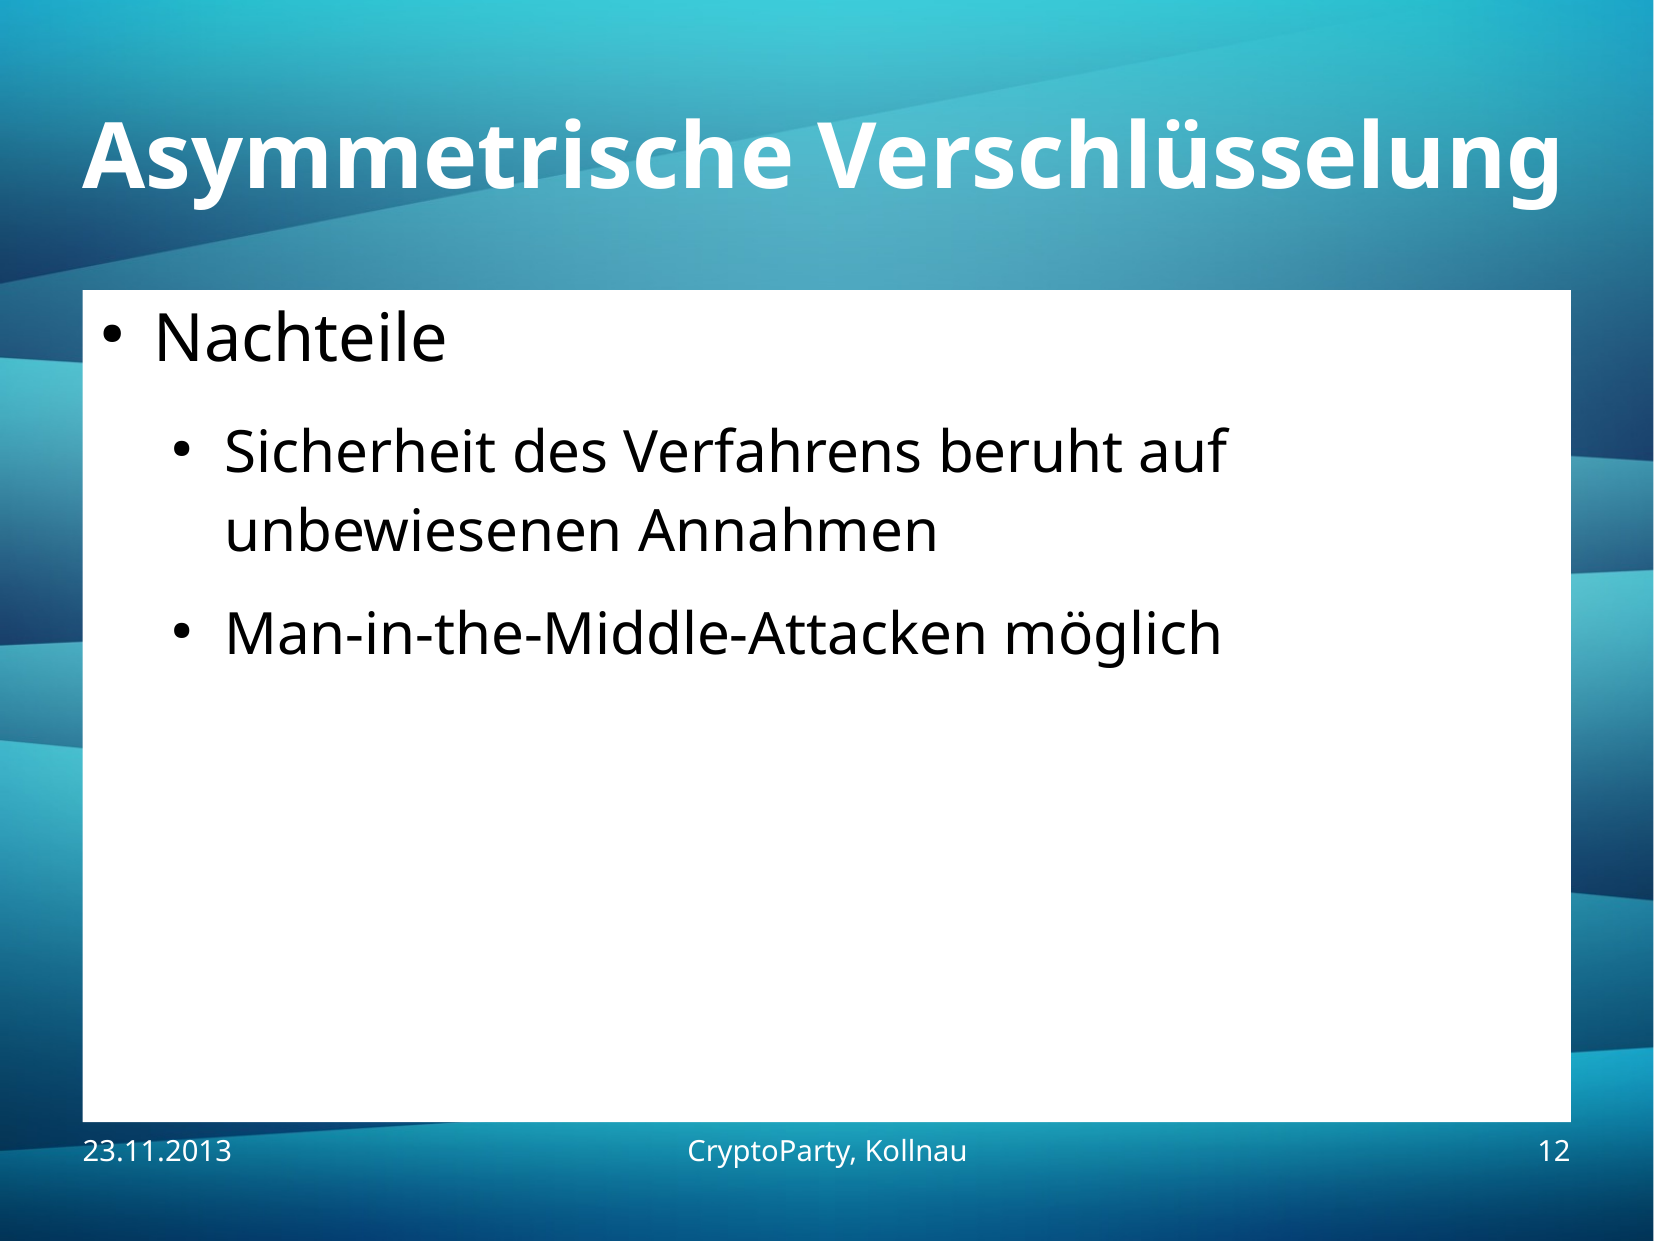

# Asymmetrische Verschlüsselung
Nachteile
Sicherheit des Verfahrens beruht auf unbewiesenen Annahmen
Man-in-the-Middle-Attacken möglich
23.11.2013
CryptoParty, Kollnau
12